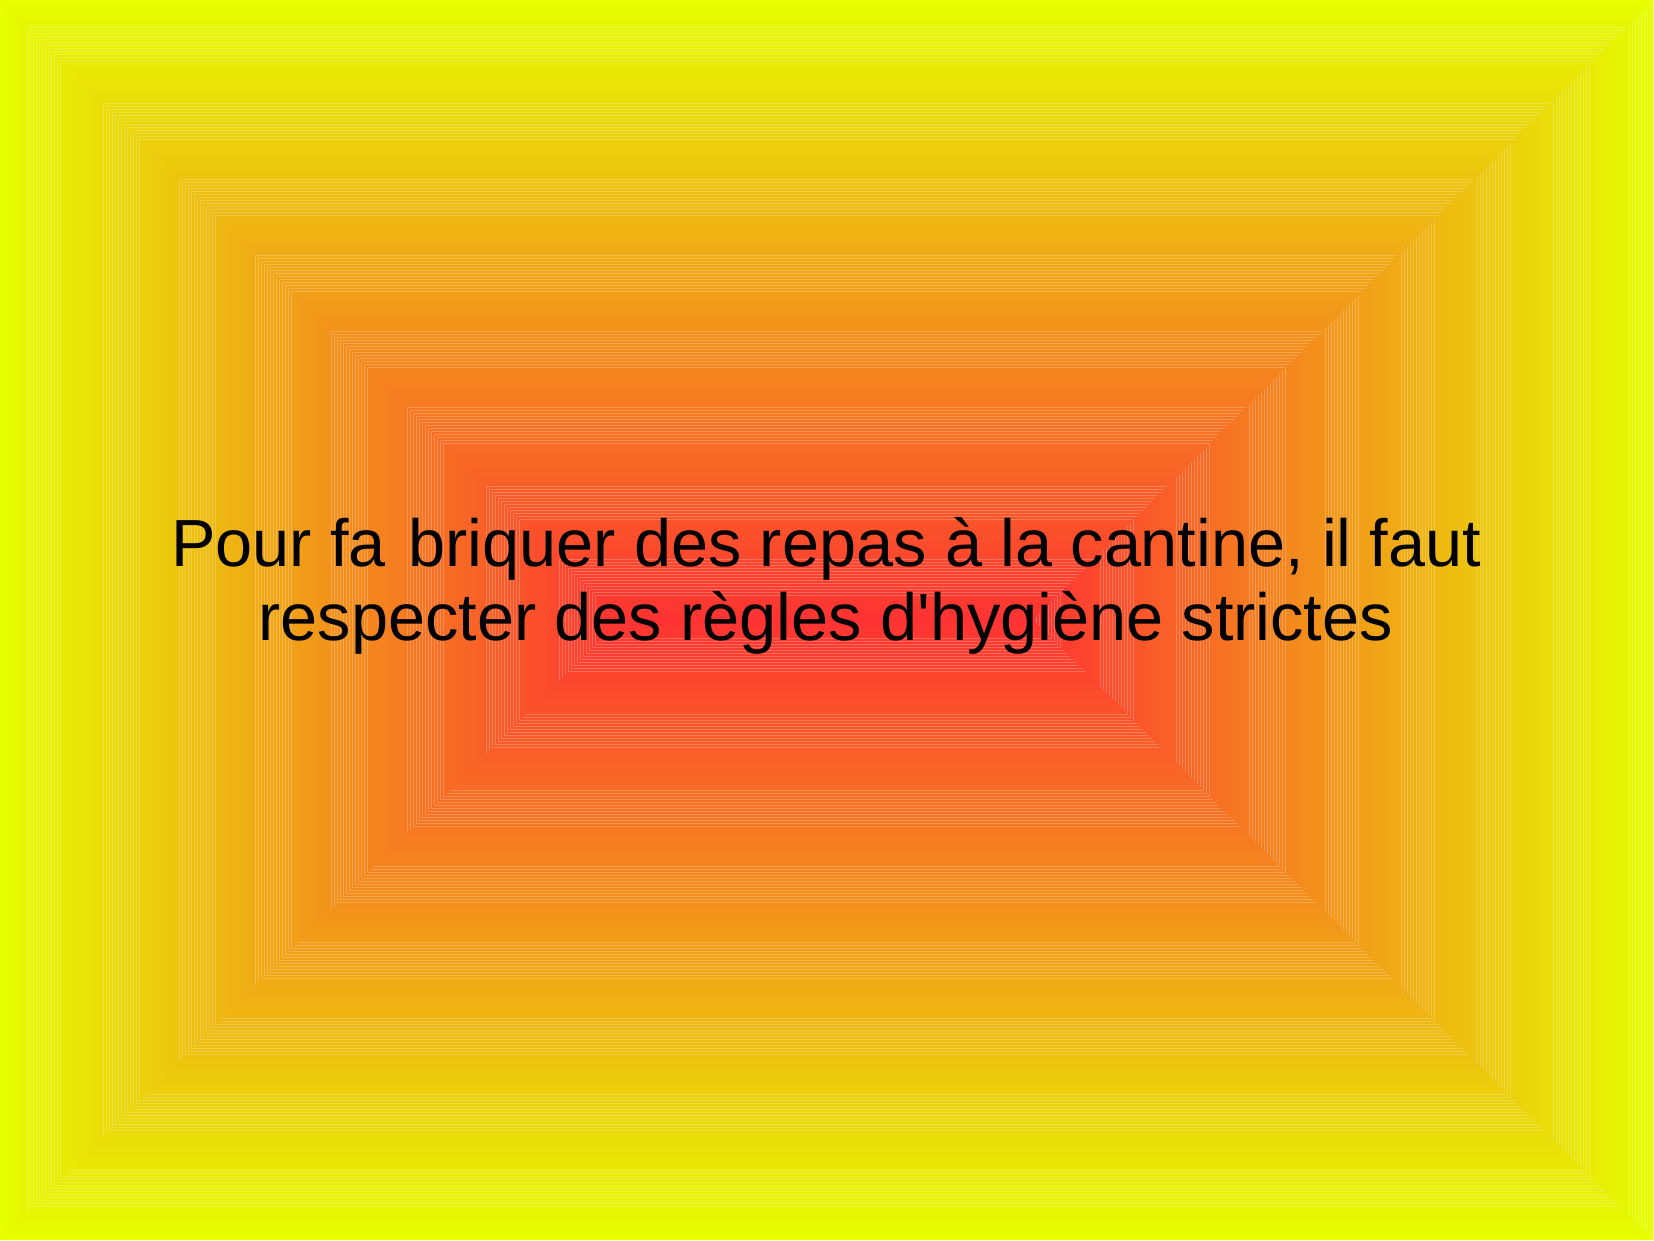

Pour fa	briquer des repas à la cantine, il faut respecter des règles d'hygiène strictes